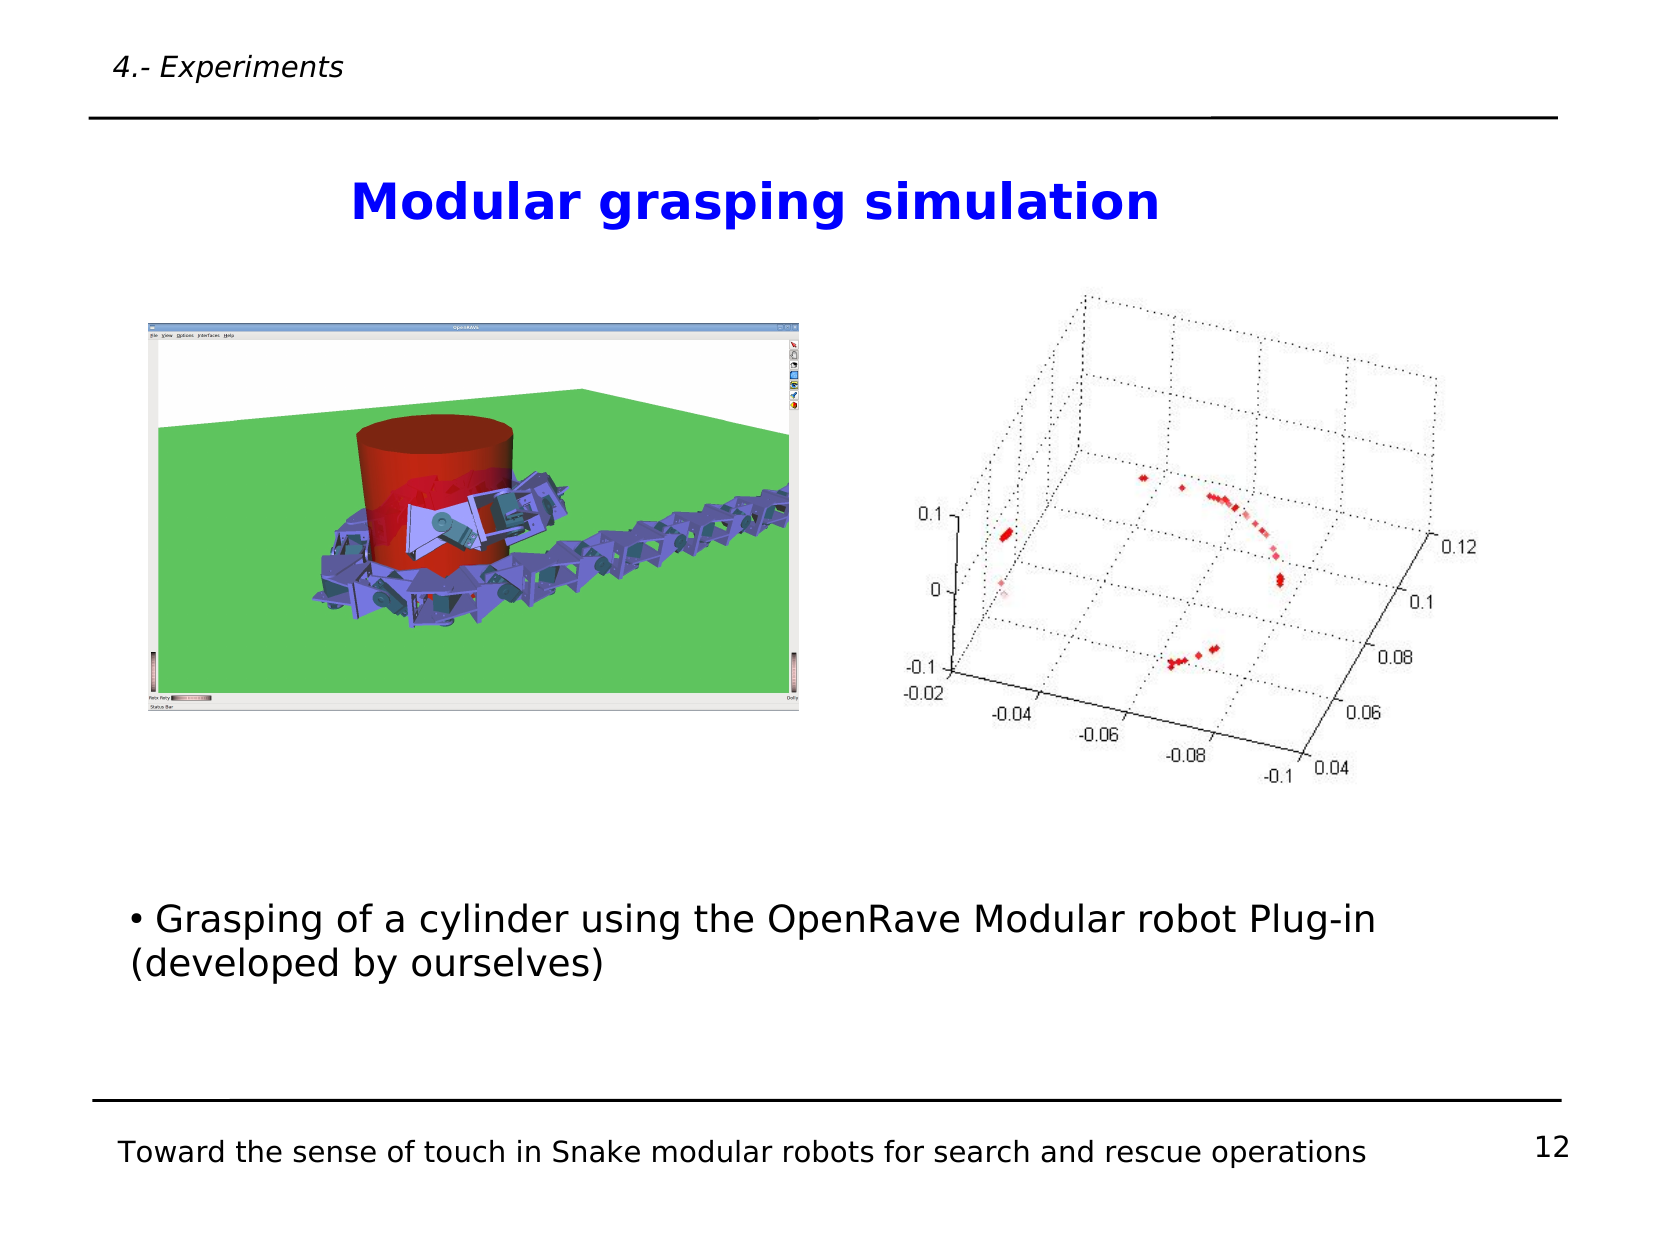

4.- Experiments
Modular grasping simulation
 Grasping of a cylinder using the OpenRave Modular robot Plug-in (developed by ourselves)
Toward the sense of touch in Snake modular robots for search and rescue operations
12